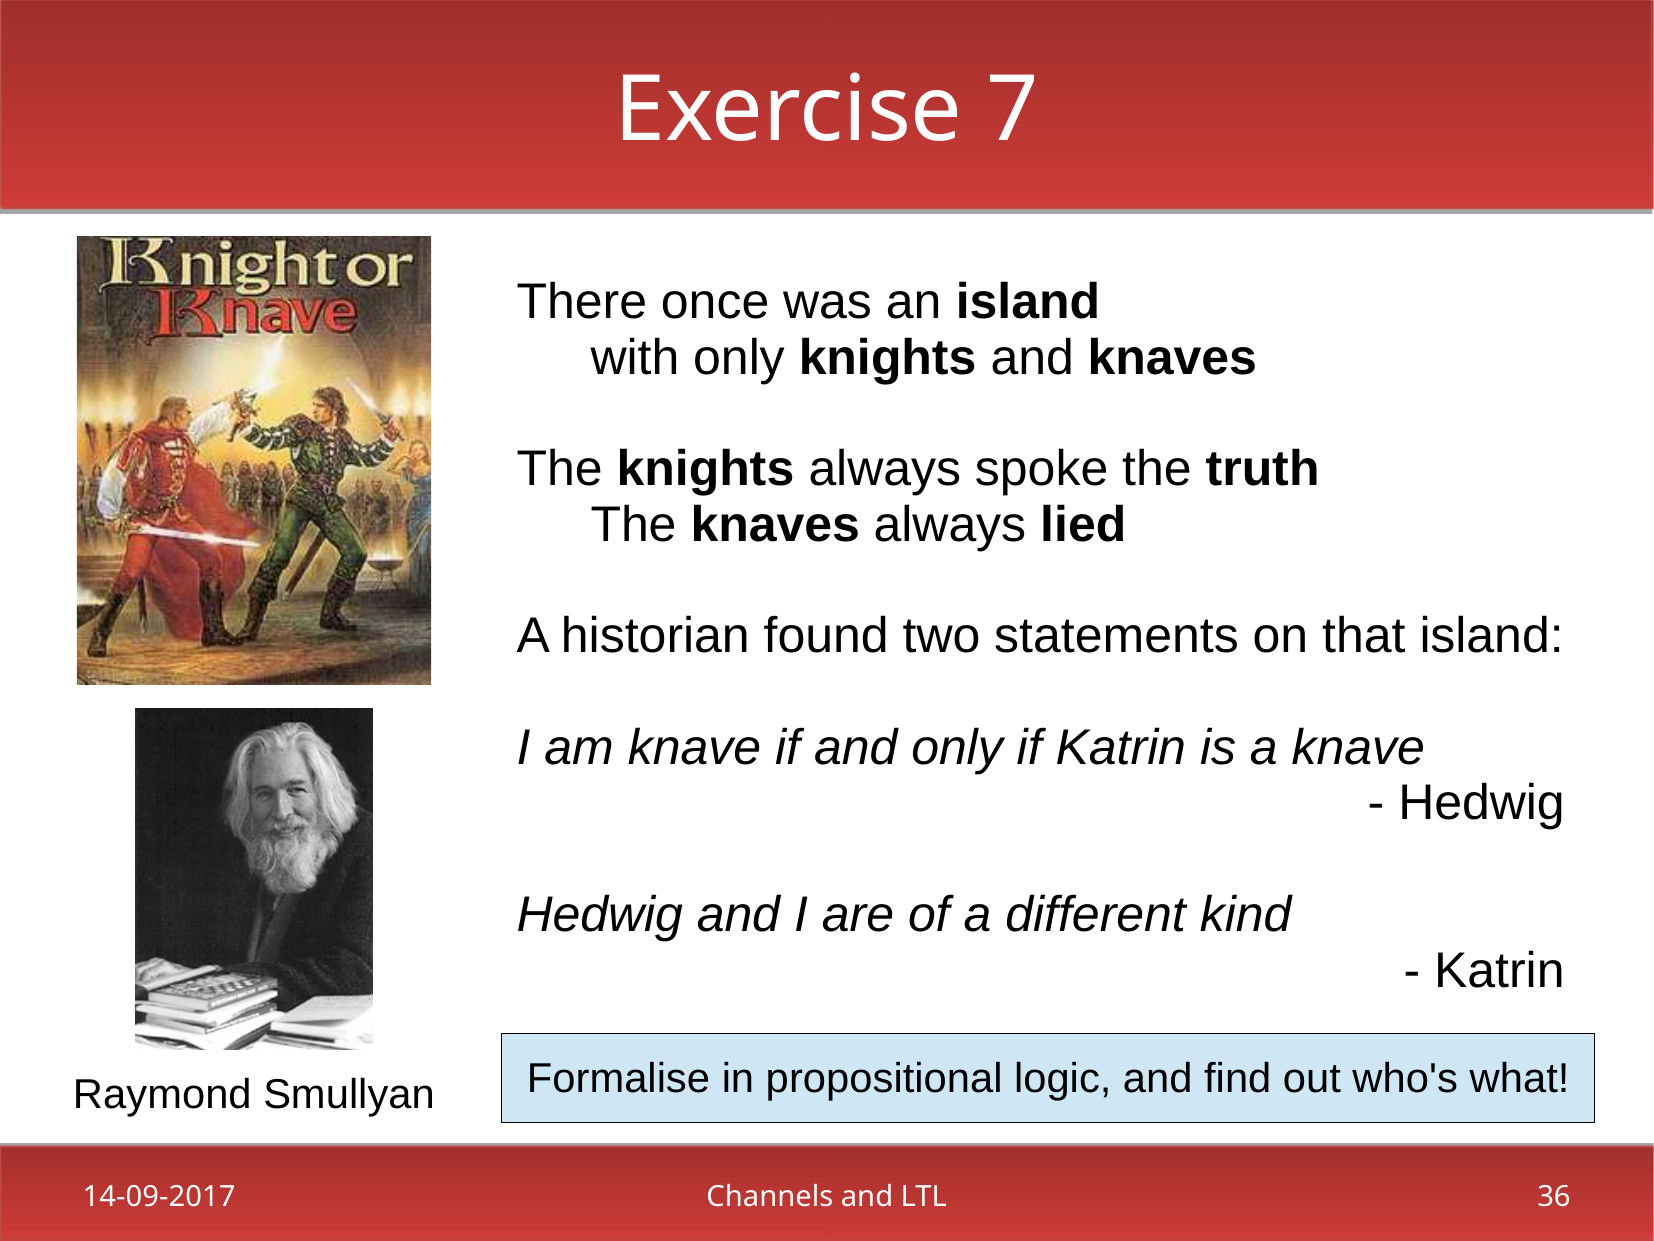

# Exercise 7
There once was an island
	with only knights and knaves
The knights always spoke the truth
	The knaves always lied
A historian found two statements on that island:
I am knave if and only if Katrin is a knave
- Hedwig
Hedwig and I are of a different kind
- Katrin
Formalise in propositional logic, and find out who's what!
Raymond Smullyan
14-09-2017
Channels and LTL
36